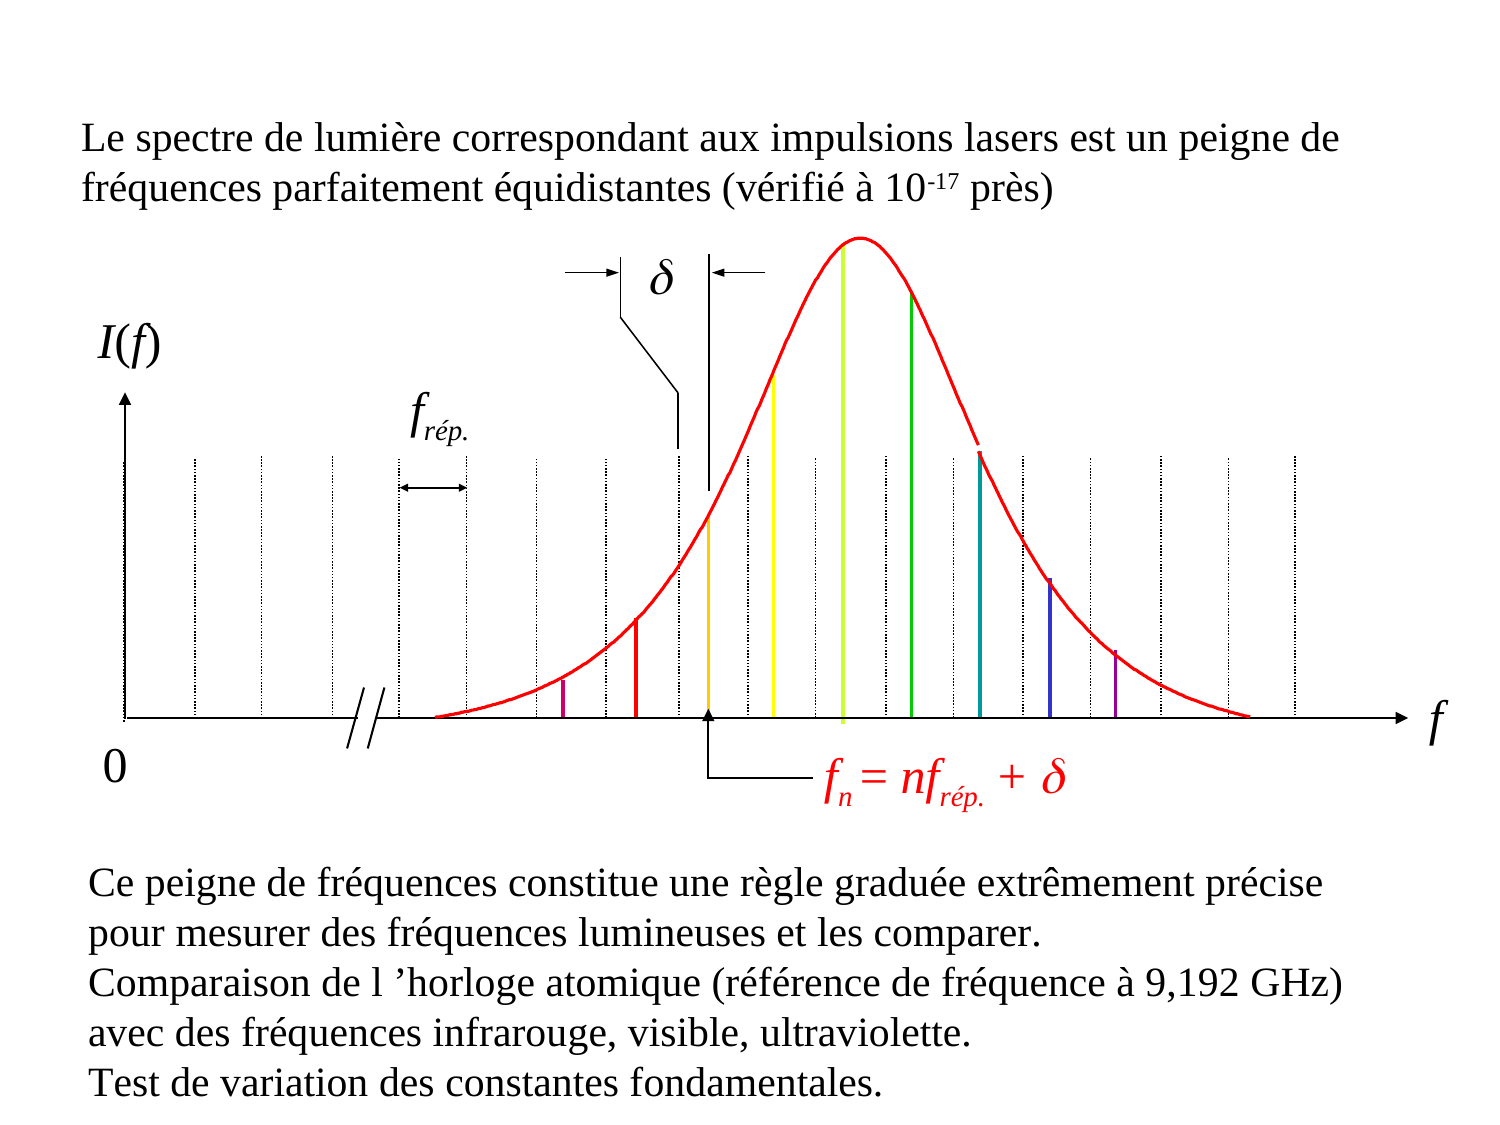

Le spectre de lumière correspondant aux impulsions lasers est un peigne de
fréquences parfaitement équidistantes (vérifié à 10-17 près)

I(f)
frép.
f
0
fn = nfrép. + 
Ce peigne de fréquences constitue une règle graduée extrêmement précise
pour mesurer des fréquences lumineuses et les comparer.
Comparaison de l ’horloge atomique (référence de fréquence à 9,192 GHz)
avec des fréquences infrarouge, visible, ultraviolette.
Test de variation des constantes fondamentales.